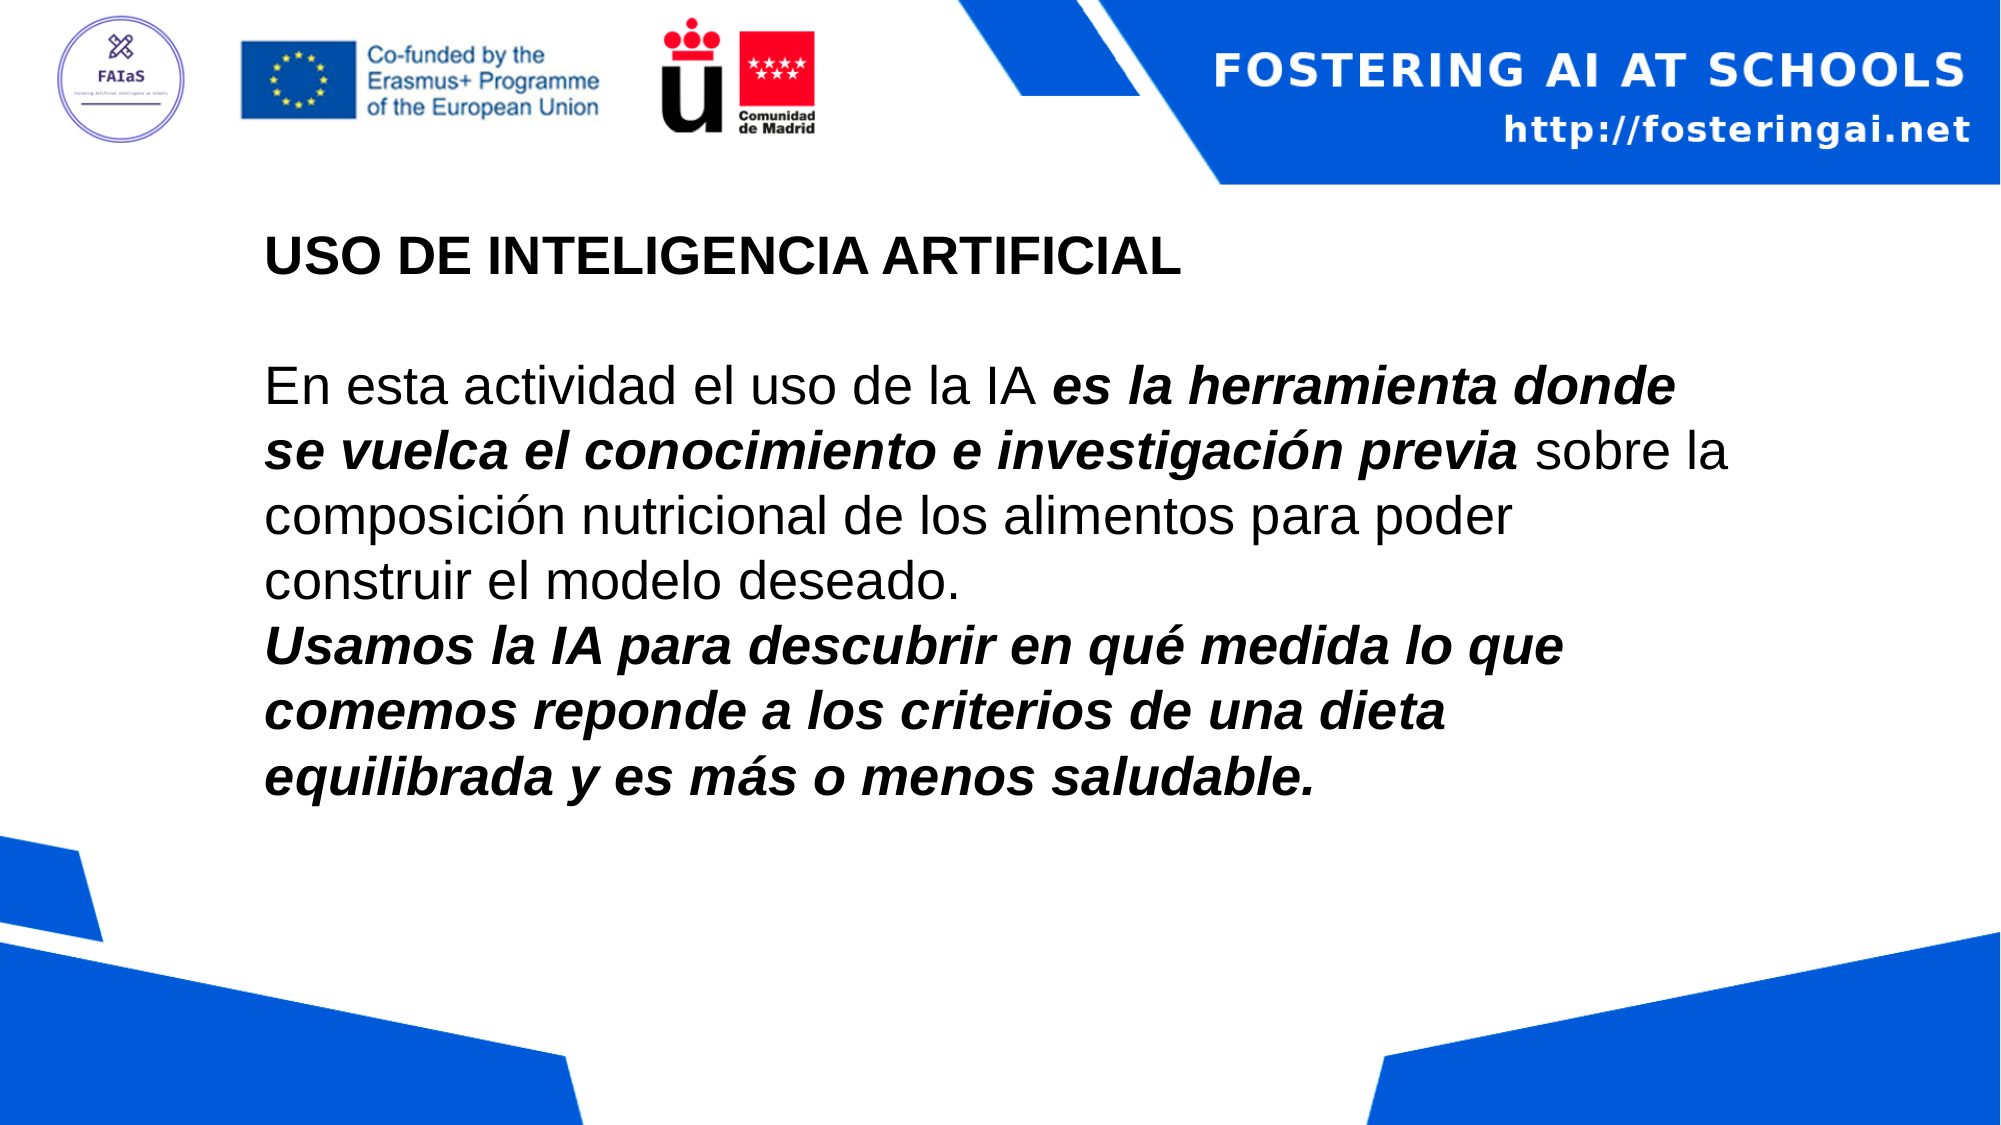

# USO DE INTELIGENCIA ARTIFICIAL
En esta actividad el uso de la IA es la herramienta donde se vuelca el conocimiento e investigación previa sobre la composición nutricional de los alimentos para poder construir el modelo deseado.
Usamos la IA para descubrir en qué medida lo que comemos reponde a los criterios de una dieta equilibrada y es más o menos saludable.